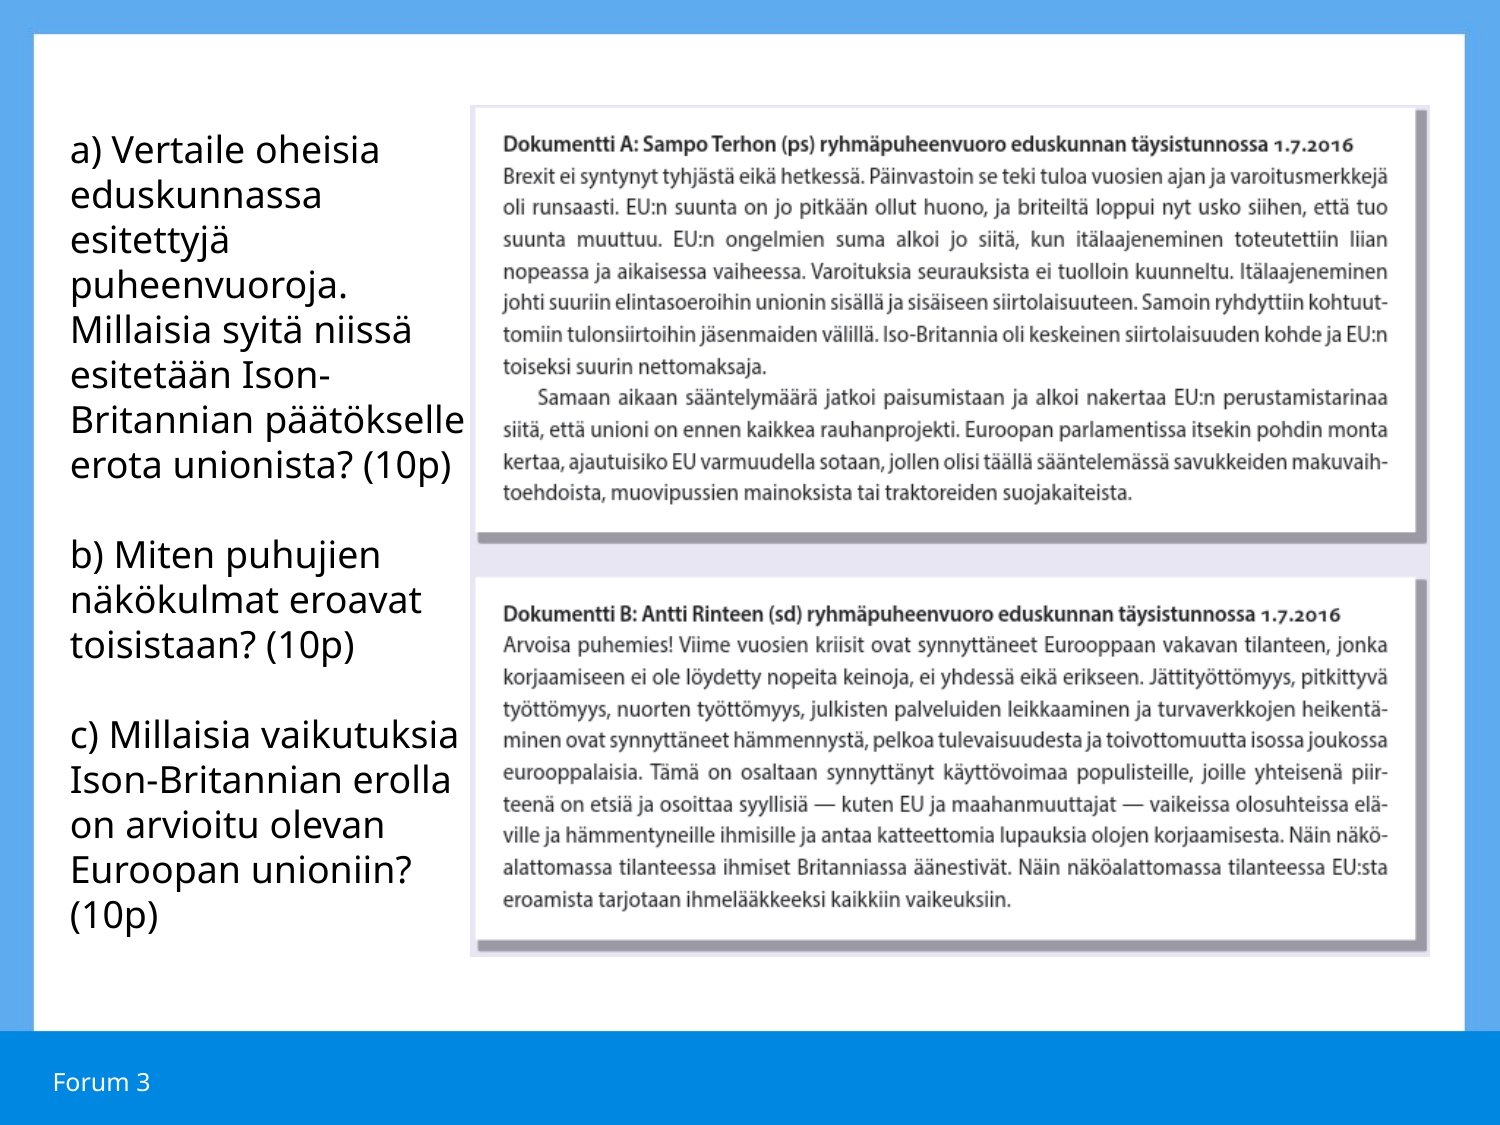

# a) Vertaile oheisia eduskunnassa esitettyjä puheenvuoroja. Millaisia syitä niissä esitetään Ison-Britannian päätökselle erota unionista? (10p)
b) Miten puhujien näkökulmat eroavat toisistaan? (10p)
c) Millaisia vaikutuksia Ison-Britannian erolla on arvioitu olevan Euroopan unioniin? (10p)